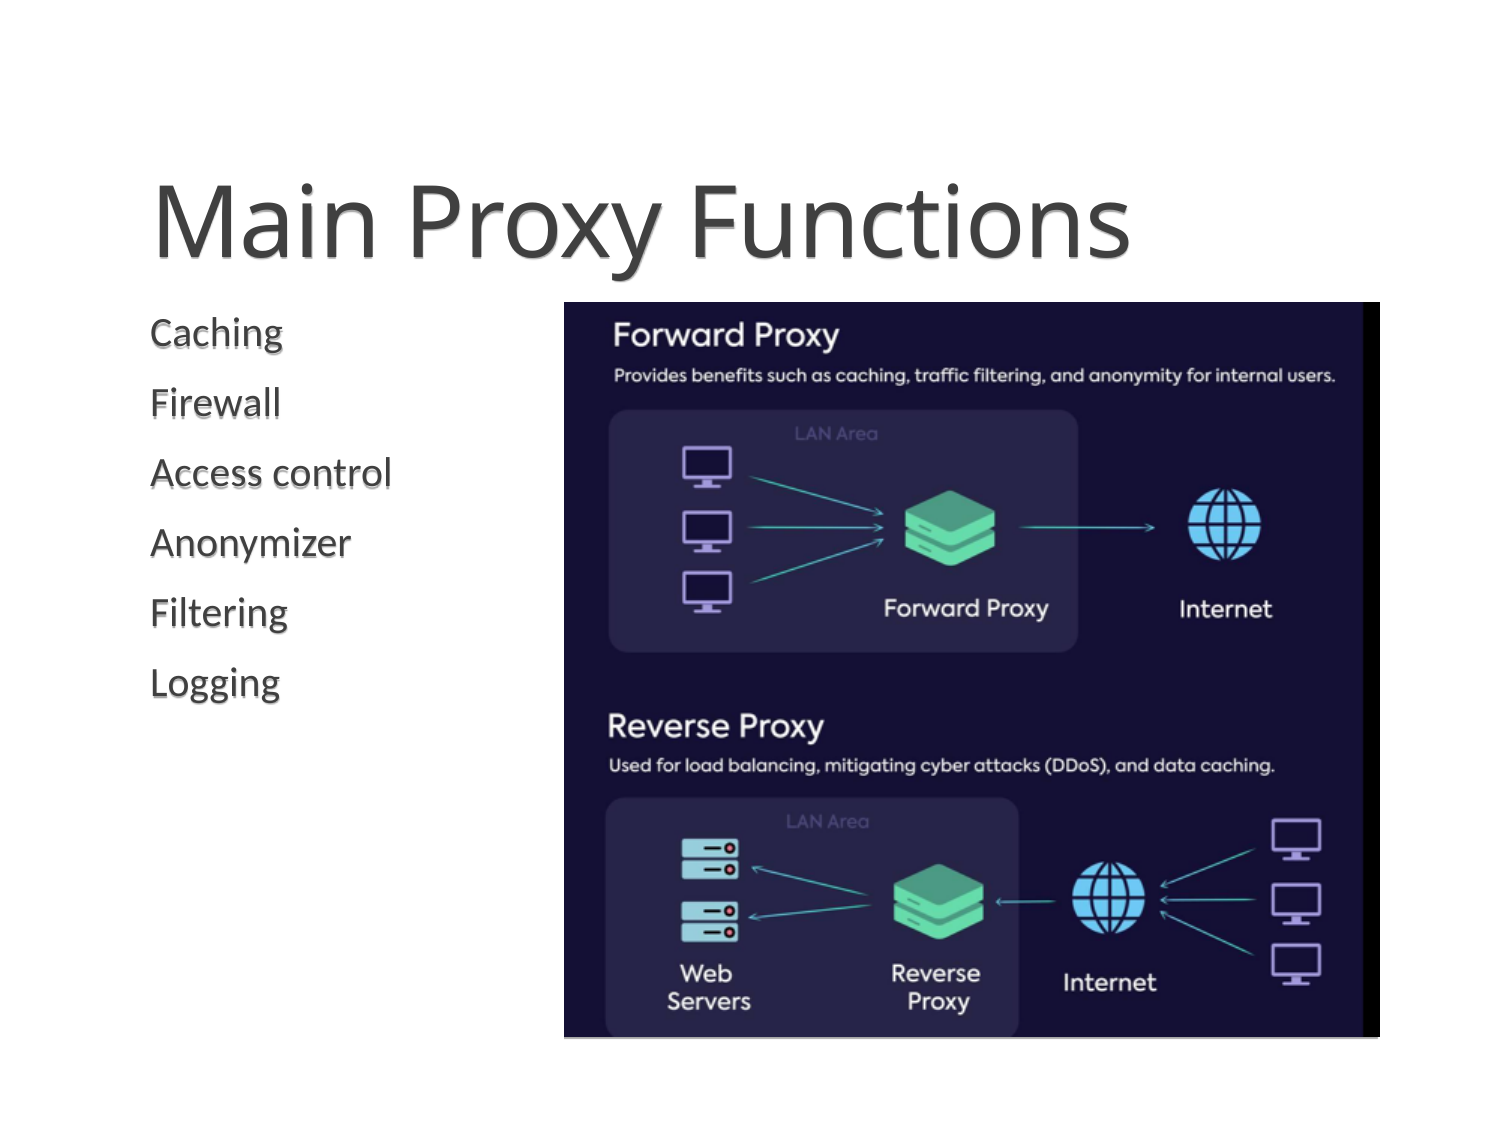

# Main Proxy Functions
Caching
Firewall
Access control
Anonymizer
Filtering
Logging
Copyright © Ricci IEONG for UST training 2024
19